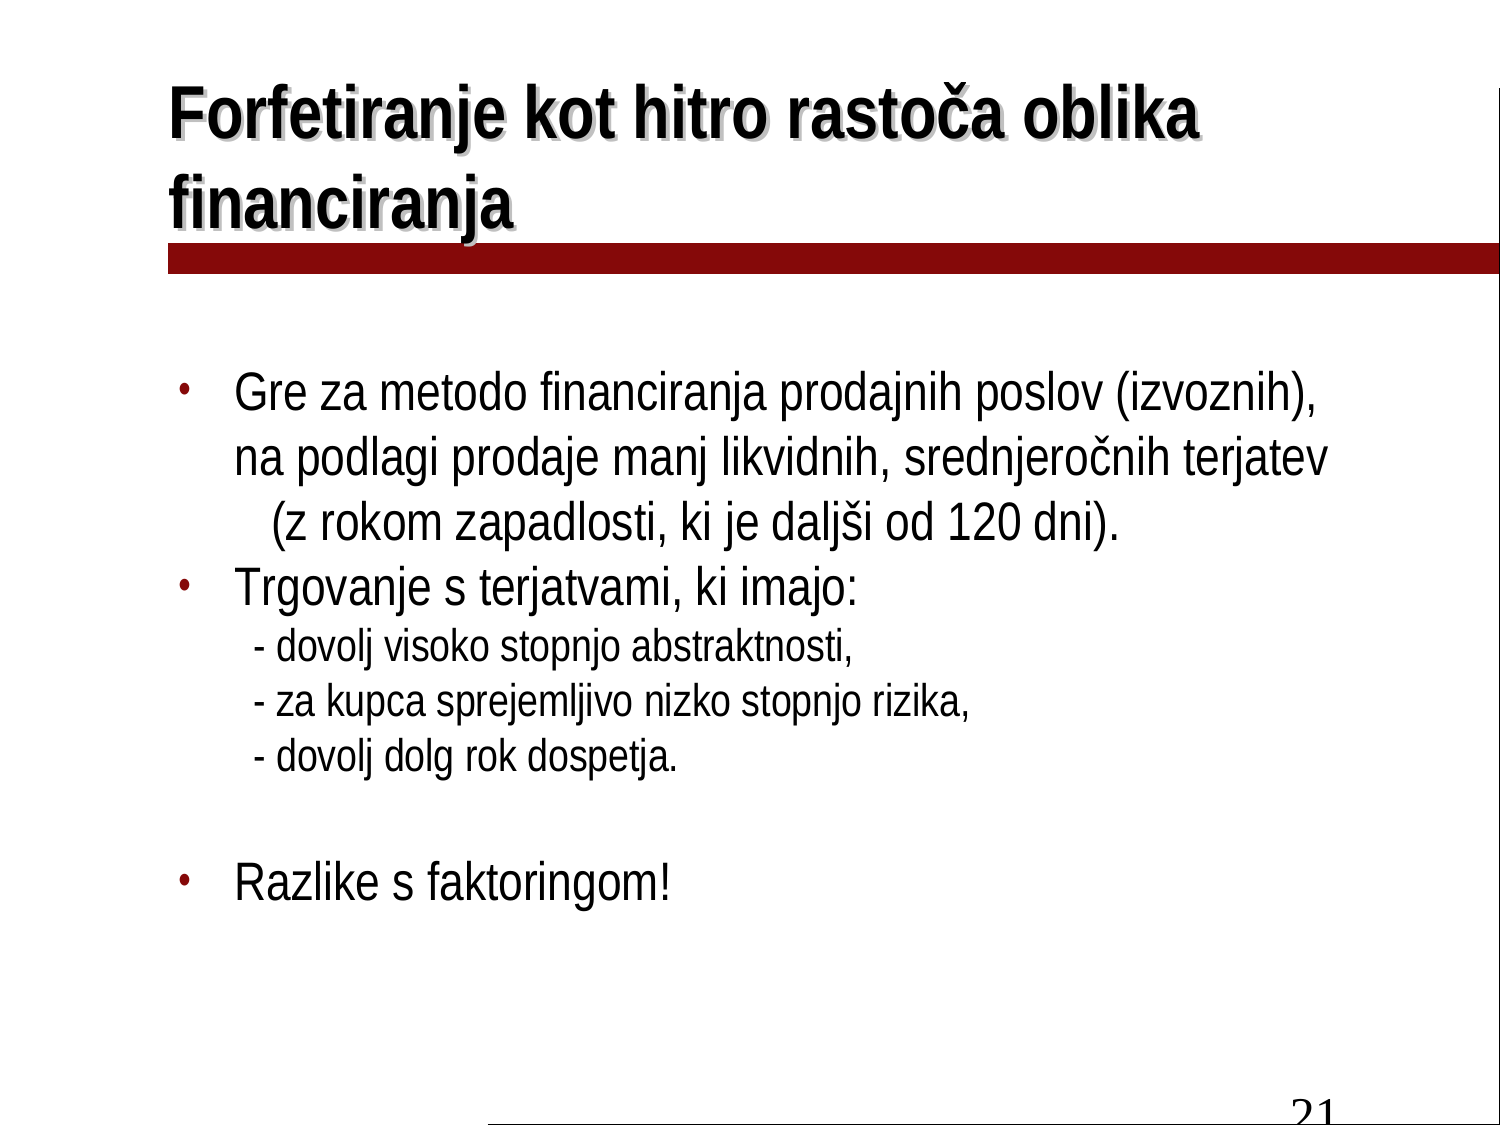

Forfetiranje kot hitro rastoča oblika financiranja
# Gre za metodo financiranja prodajnih poslov (izvoznih), na podlagi prodaje manj likvidnih, srednjeročnih terjatev (z rokom zapadlosti, ki je daljši od 120 dni).
Trgovanje s terjatvami, ki imajo:
- dovolj visoko stopnjo abstraktnosti,
- za kupca sprejemljivo nizko stopnjo rizika,
- dovolj dolg rok dospetja.
Razlike s faktoringom!
21